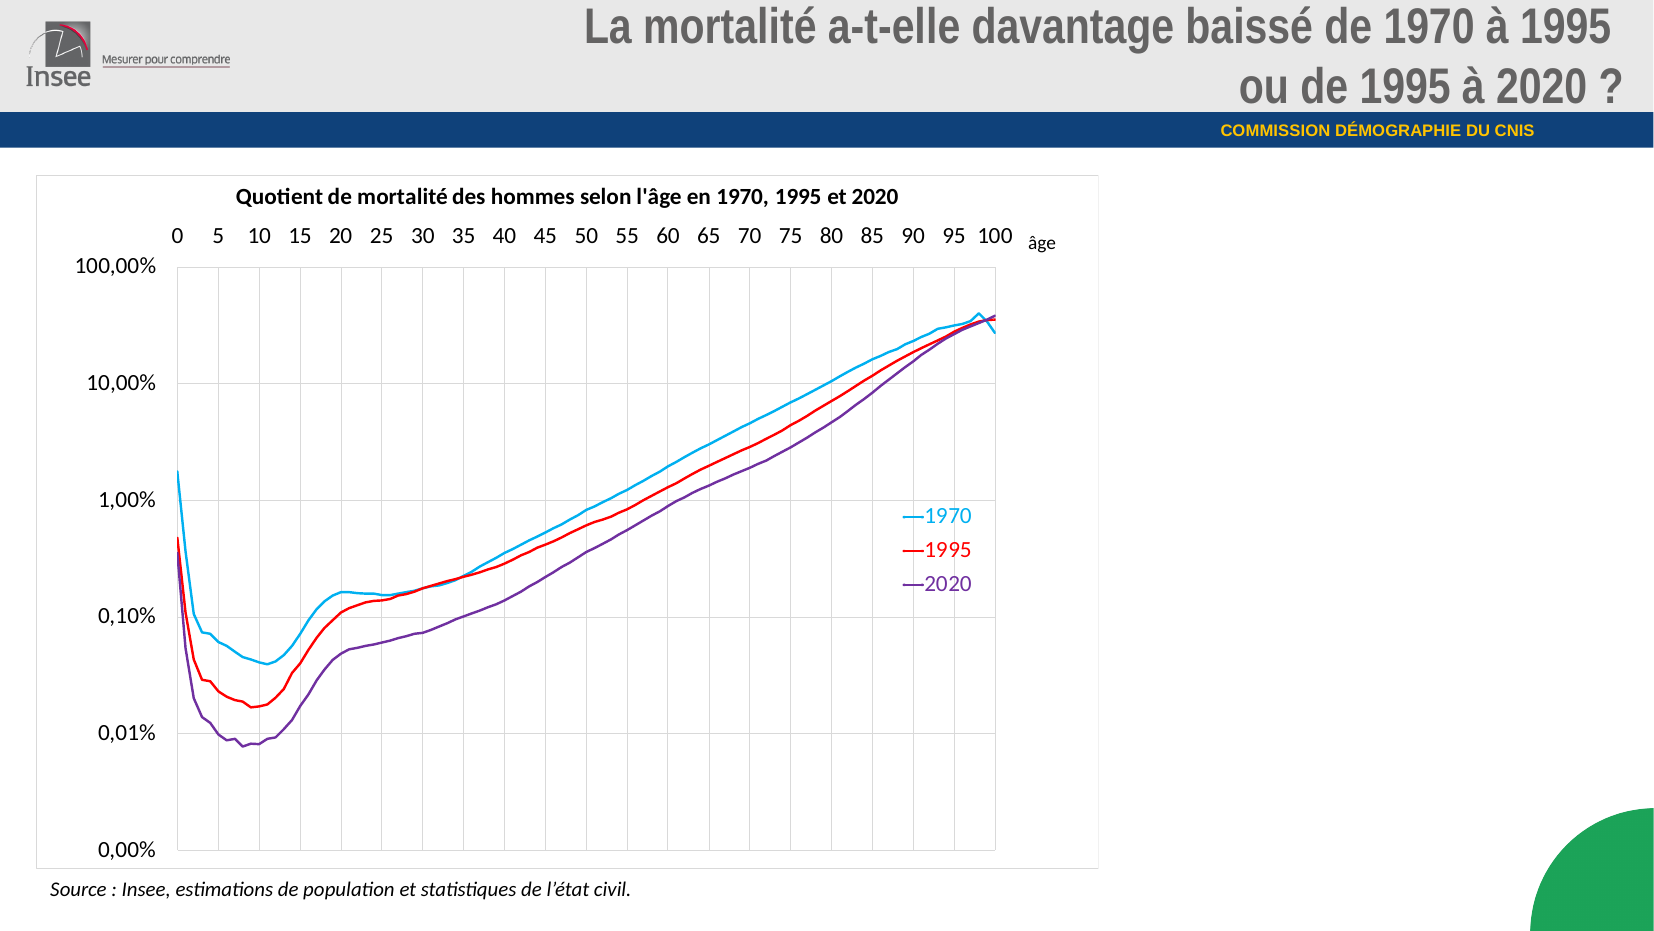

# La mortalité a-t-elle davantage baissé de 1970 à 1995 ou de 1995 à 2020 ?
Commission démographie du Cnis
Source : Insee, estimations de population et statistiques de l’état civil.